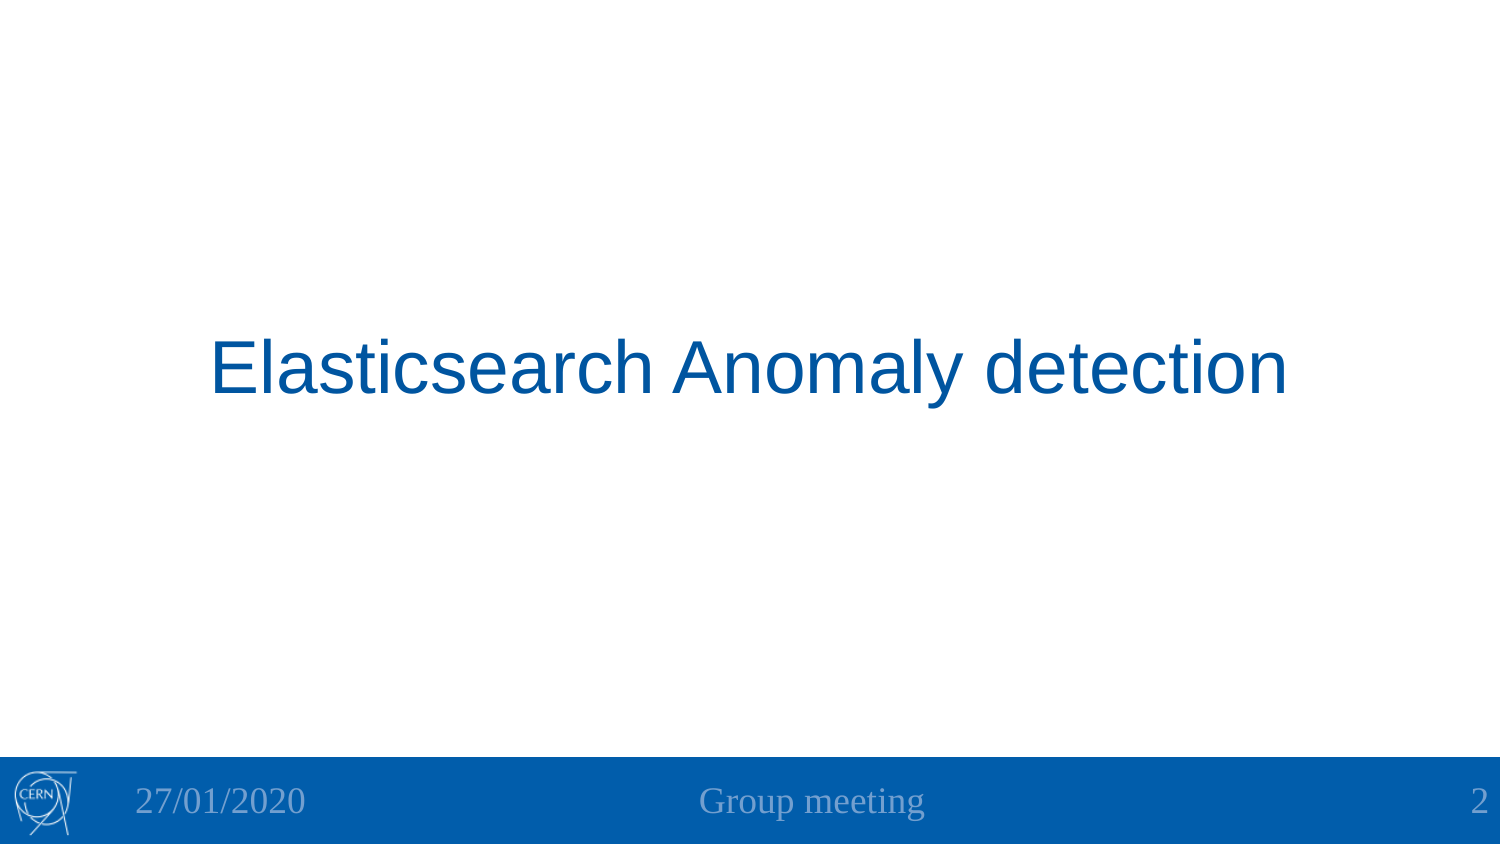

# Elasticsearch Anomaly detection
27/01/2020
Group meeting
2